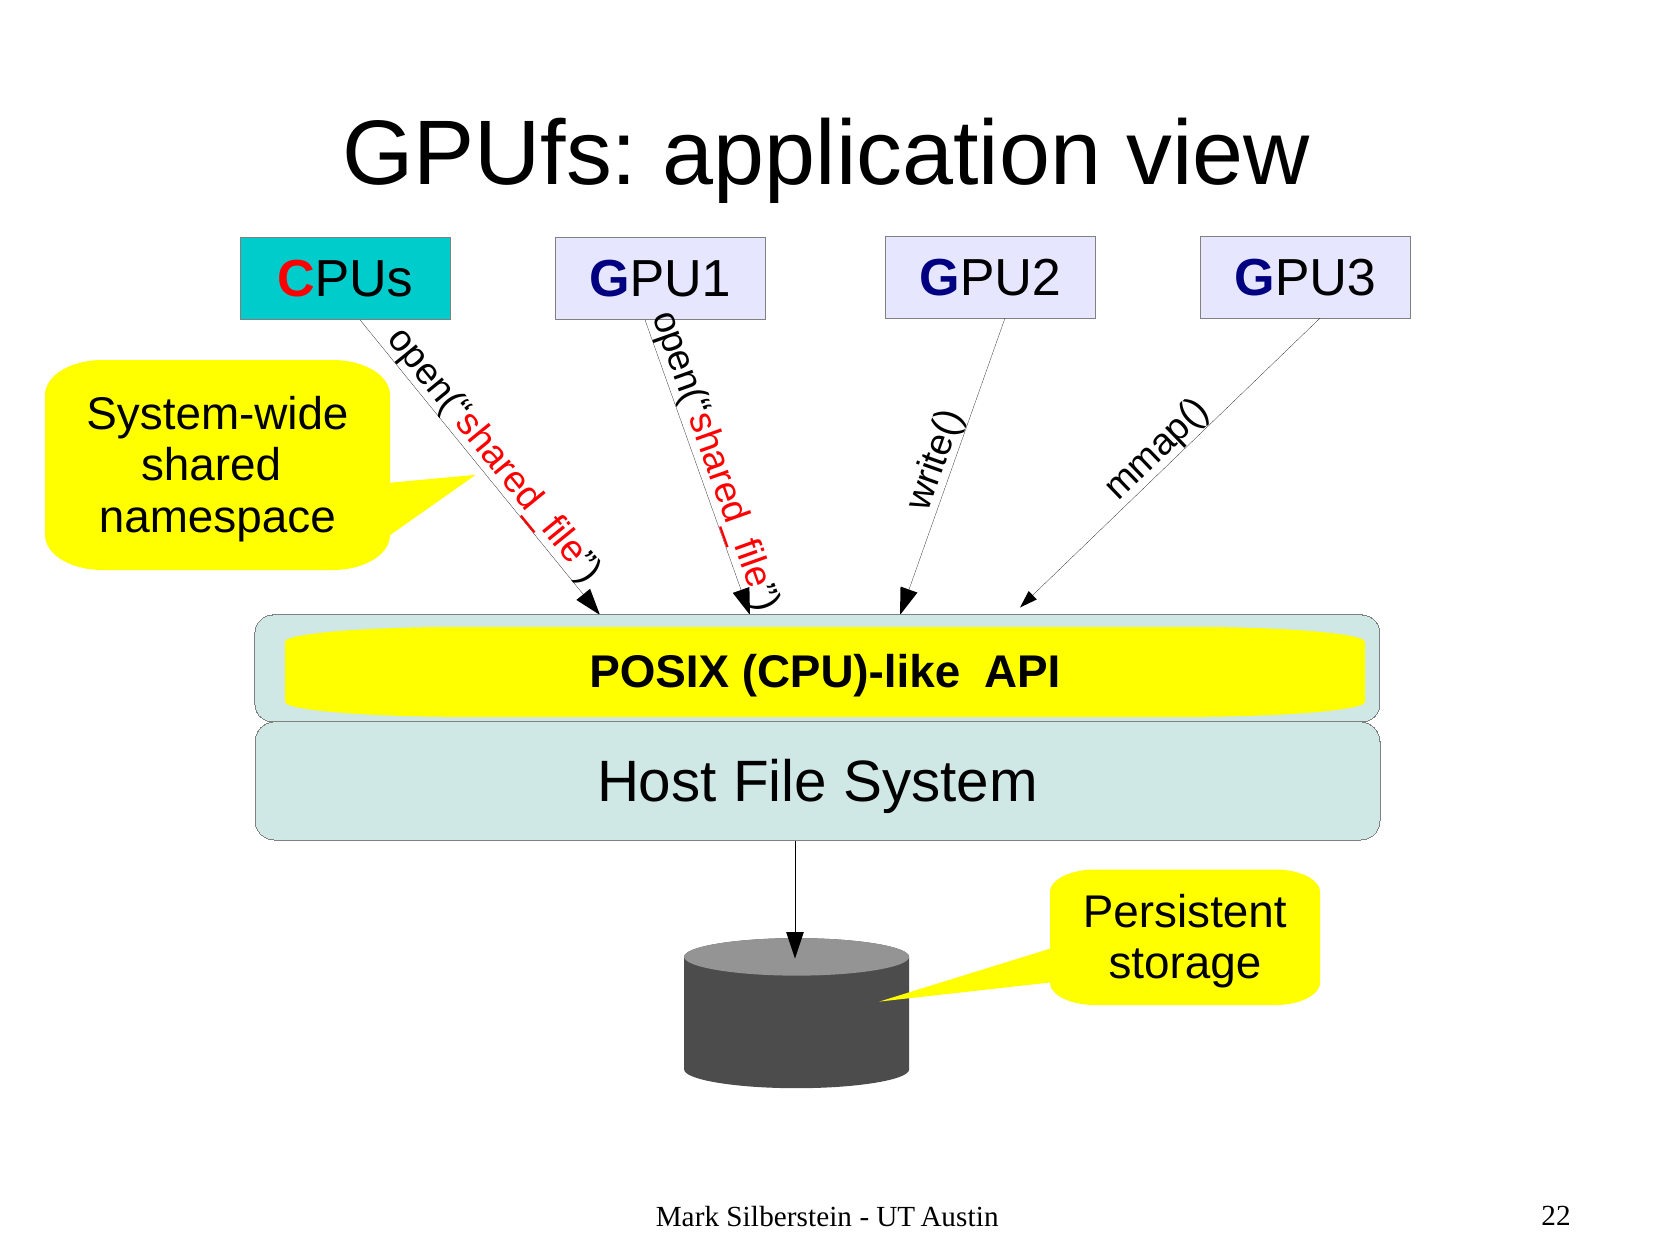

# GPUfs: application view
GPU2
GPU3
CPUs
GPU1
write()
mmap()
open(“shared_file”)
open(“shared_file”)
System-wide
shared
namespace
GPUfs
POSIX (CPU)-like API
Host File System
Persistent
storage
22
Mark Silberstein - UT Austin